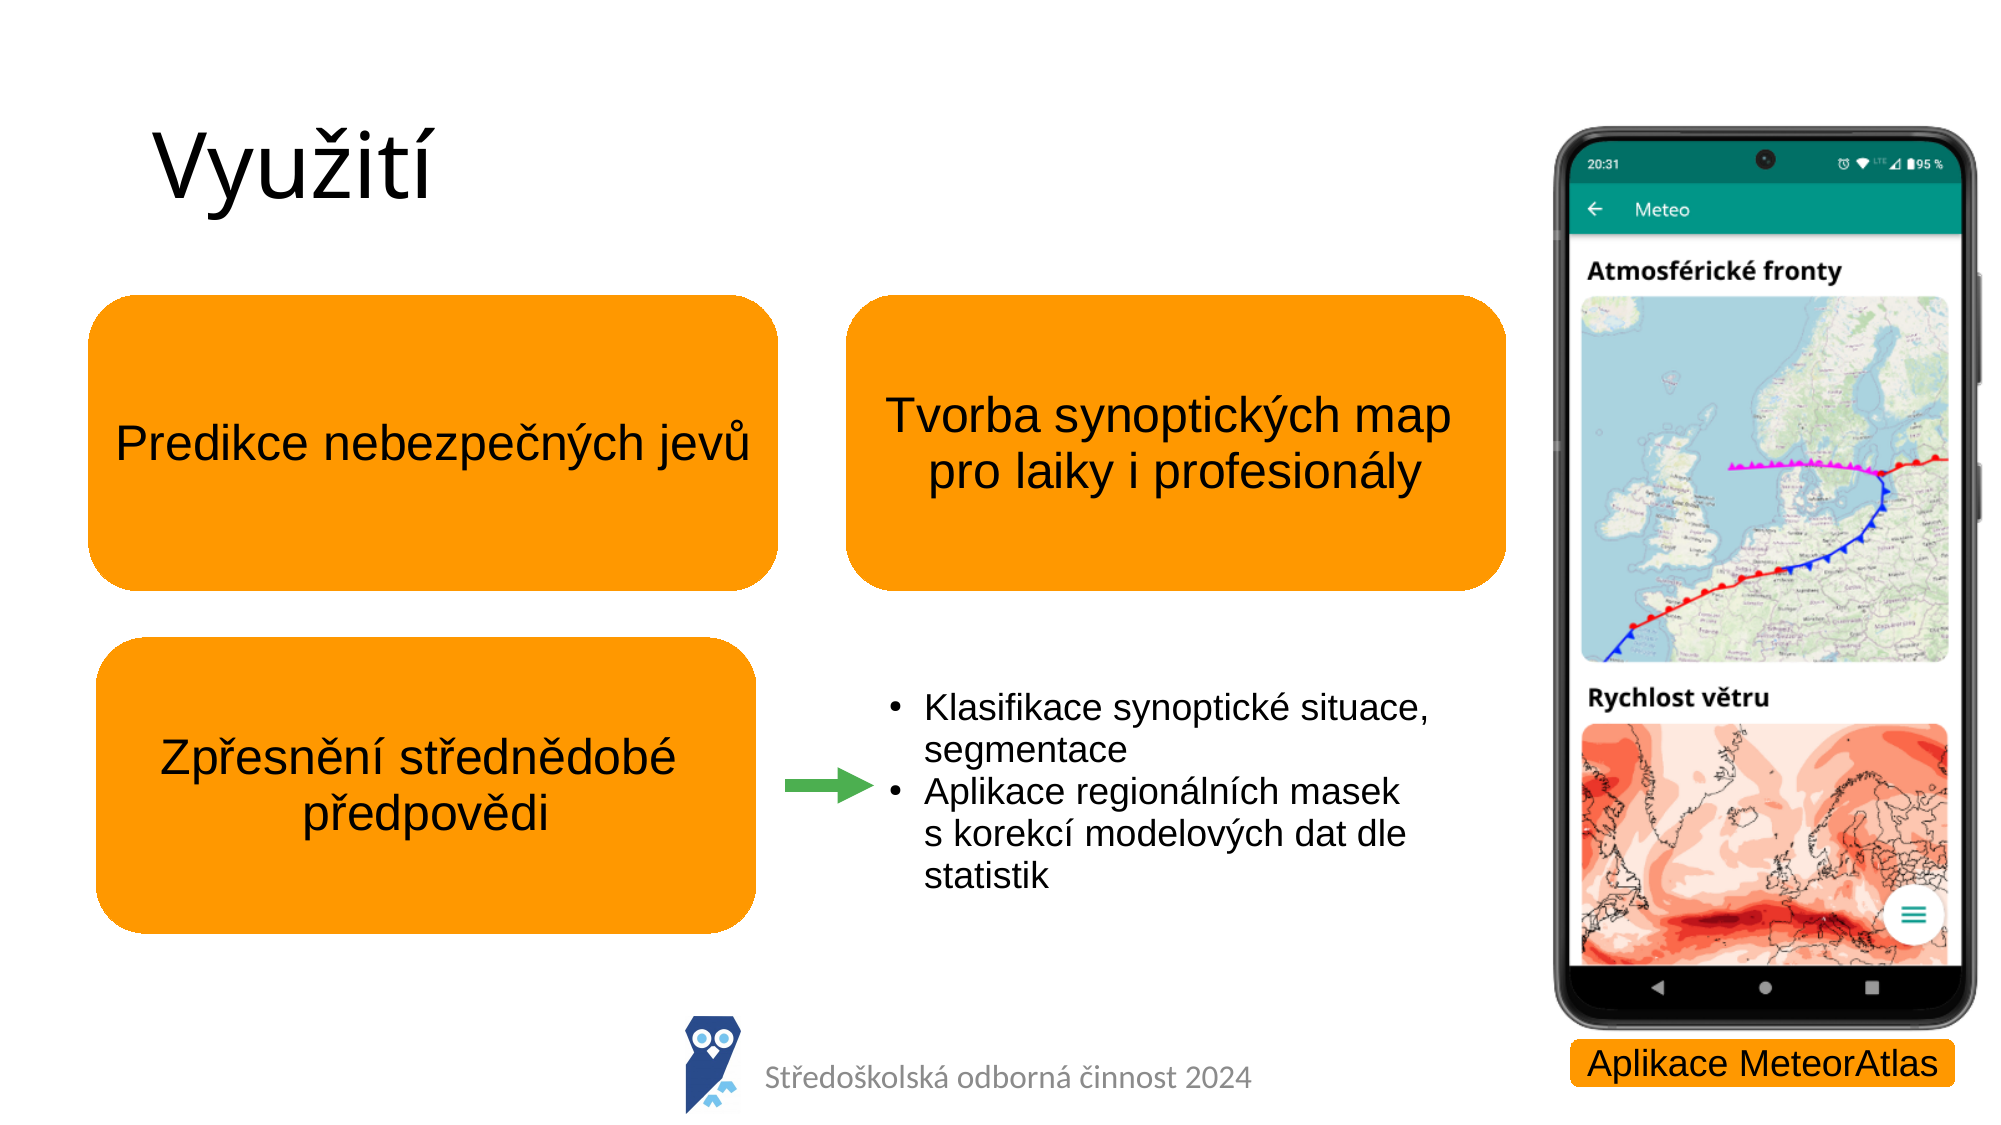

# Využití
Predikce nebezpečných jevů
Tvorba synoptických map
pro laiky i profesionály
Zpřesnění střednědobé
předpovědi
Klasifikace synoptické situace, segmentace
Aplikace regionálních masek
s korekcí modelových dat dle statistik
Aplikace MeteorAtlas
Středoškolská odborná činnost 2024